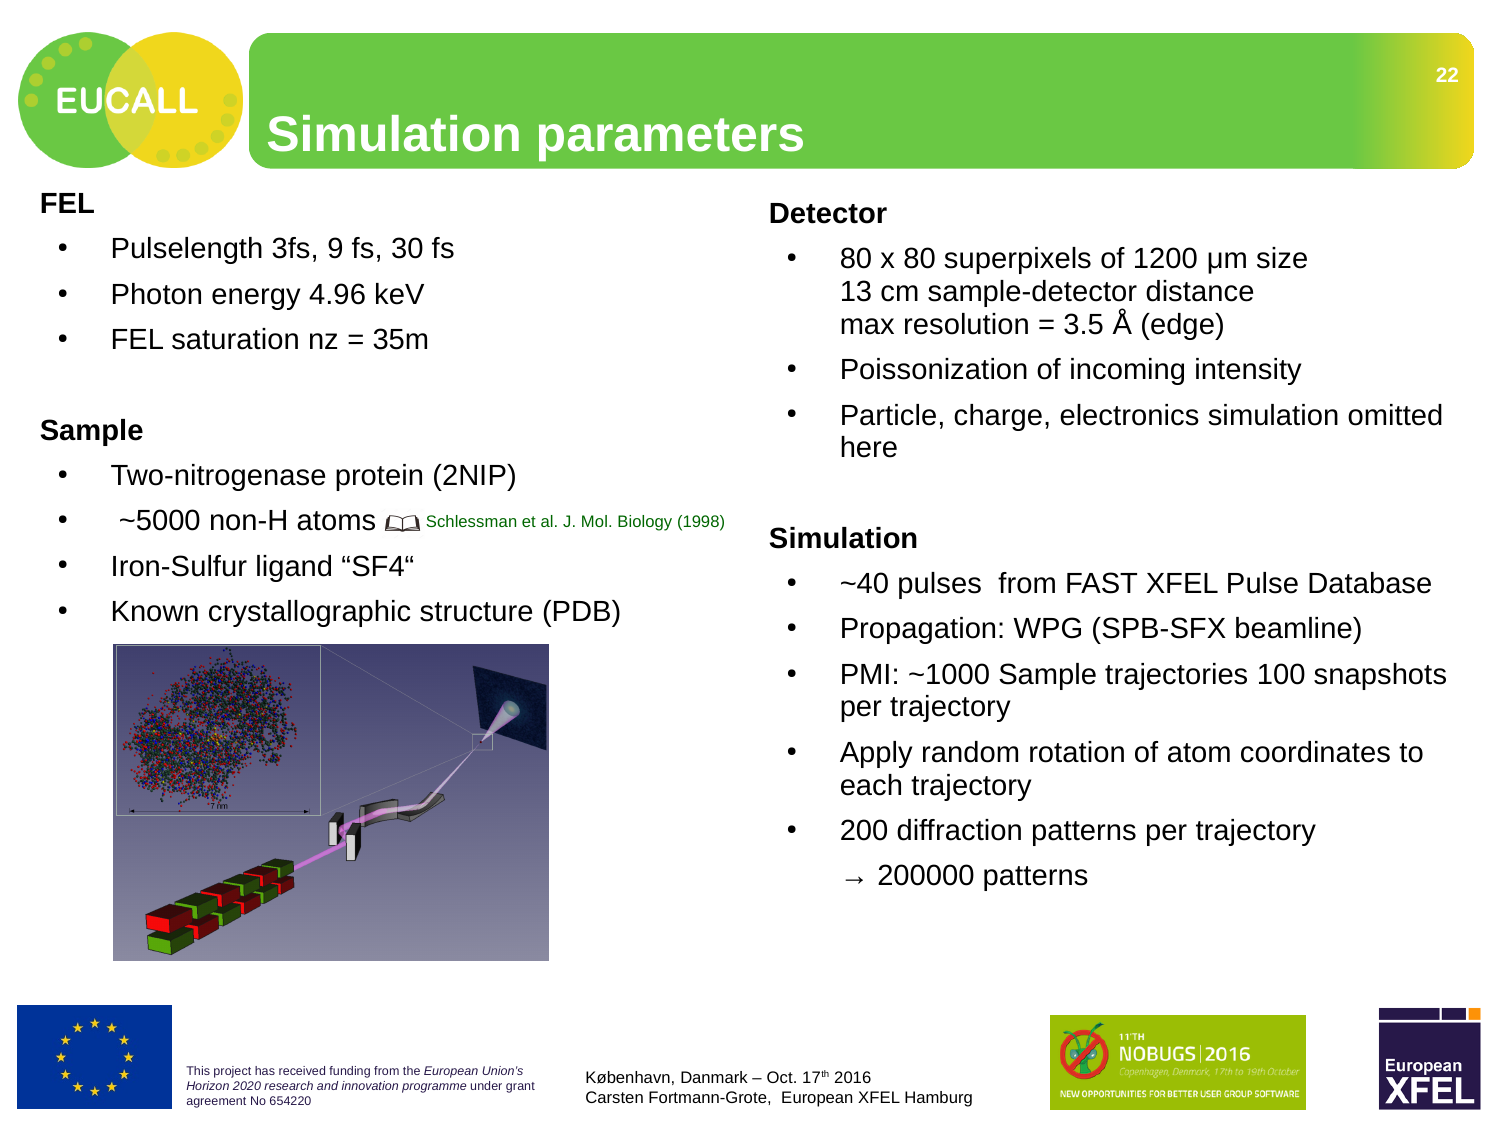

# Simulation parameters
FEL
Pulselength 3fs, 9 fs, 30 fs
Photon energy 4.96 keV
FEL saturation nz = 35m
Sample
Two-nitrogenase protein (2NIP)
 ~5000 non-H atoms
Iron-Sulfur ligand “SF4“
Known crystallographic structure (PDB)
Detector
80 x 80 superpixels of 1200 μm size 13 cm sample-detector distance max resolution = 3.5 Å (edge)
Poissonization of incoming intensity
Particle, charge, electronics simulation omitted here
Simulation
~40 pulses from FAST XFEL Pulse Database
Propagation: WPG (SPB-SFX beamline)
PMI: ~1000 Sample trajectories 100 snapshots per trajectory
Apply random rotation of atom coordinates to each trajectory
200 diffraction patterns per trajectory
→ 200000 patterns
 Schlessman et al. J. Mol. Biology (1998)